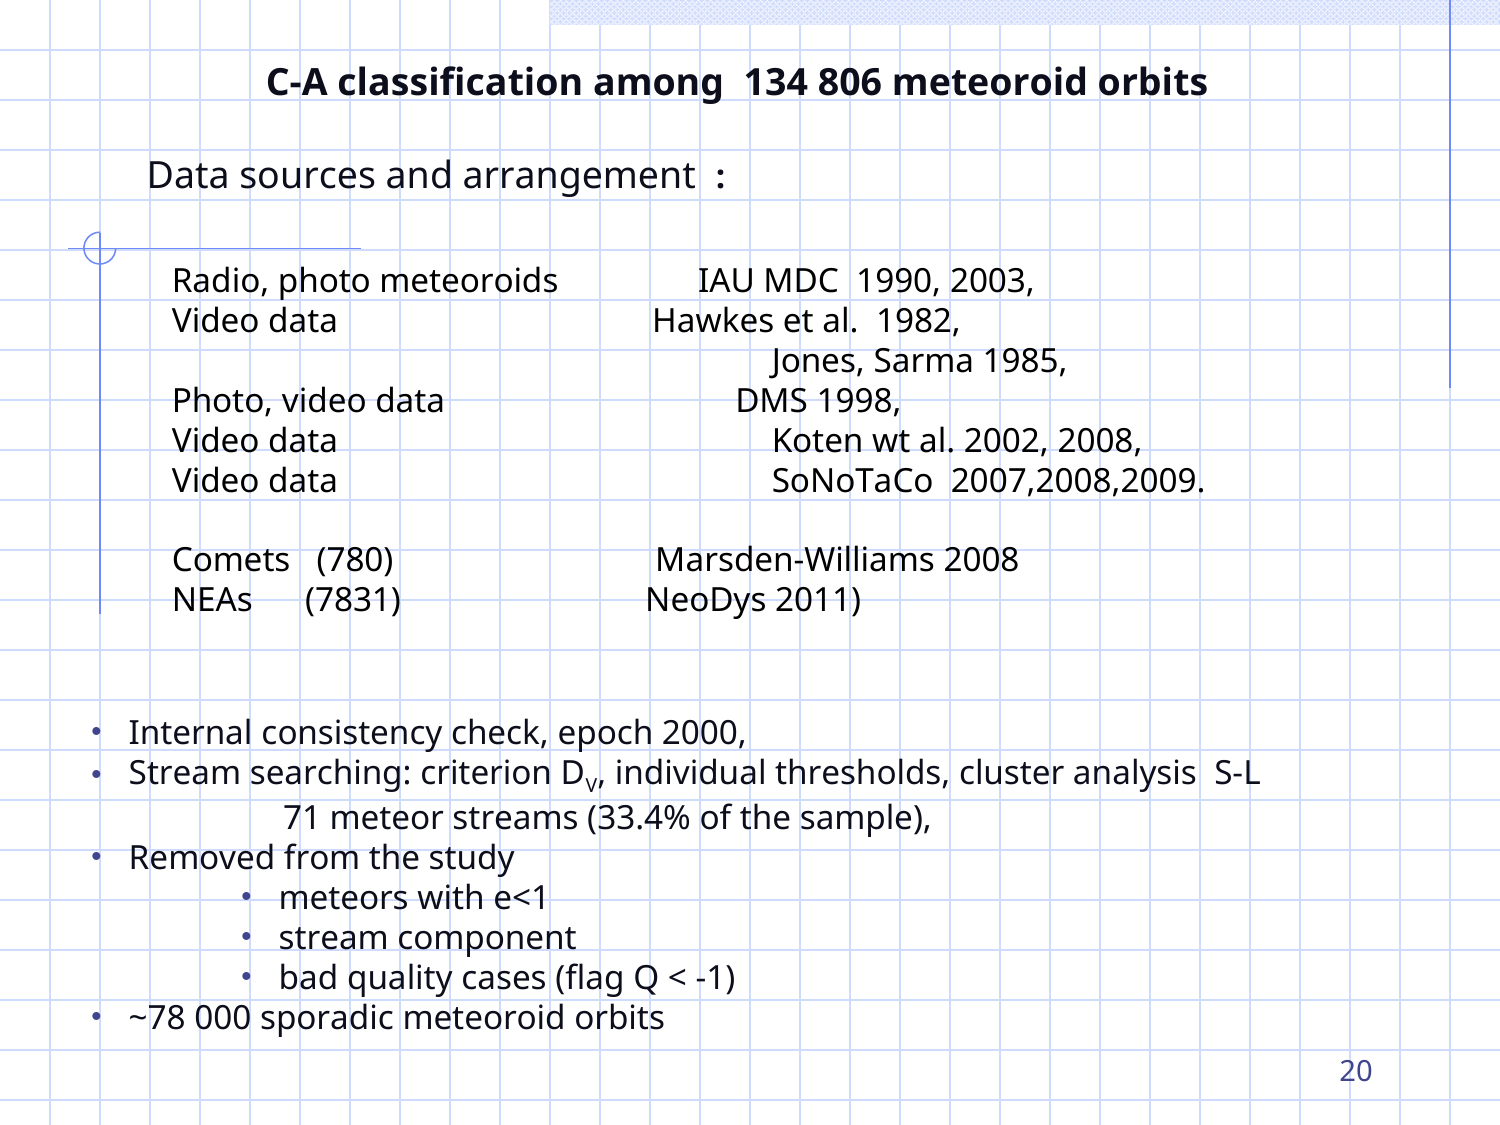

C-A classification among 134 806 meteoroid orbits
Data sources and arrangement :
Radio, photo meteoroids IAU MDC 1990, 2003,
Video data Hawkes et al. 1982,
				Jones, Sarma 1985,
Photo, video data		 DMS 1998,
Video data			Koten wt al. 2002, 2008,
Video data			SoNoTaCo 2007,2008,2009.
Comets (780) Marsden-Williams 2008
NEAs (7831) NeoDys 2011)
 Internal consistency check, epoch 2000,
 Stream searching: criterion DV, individual thresholds, cluster analysis S-L
 71 meteor streams (33.4% of the sample),
 Removed from the study
 meteors with e<1
 stream component
 bad quality cases (flag Q < -1)
 ~78 000 sporadic meteoroid orbits
20